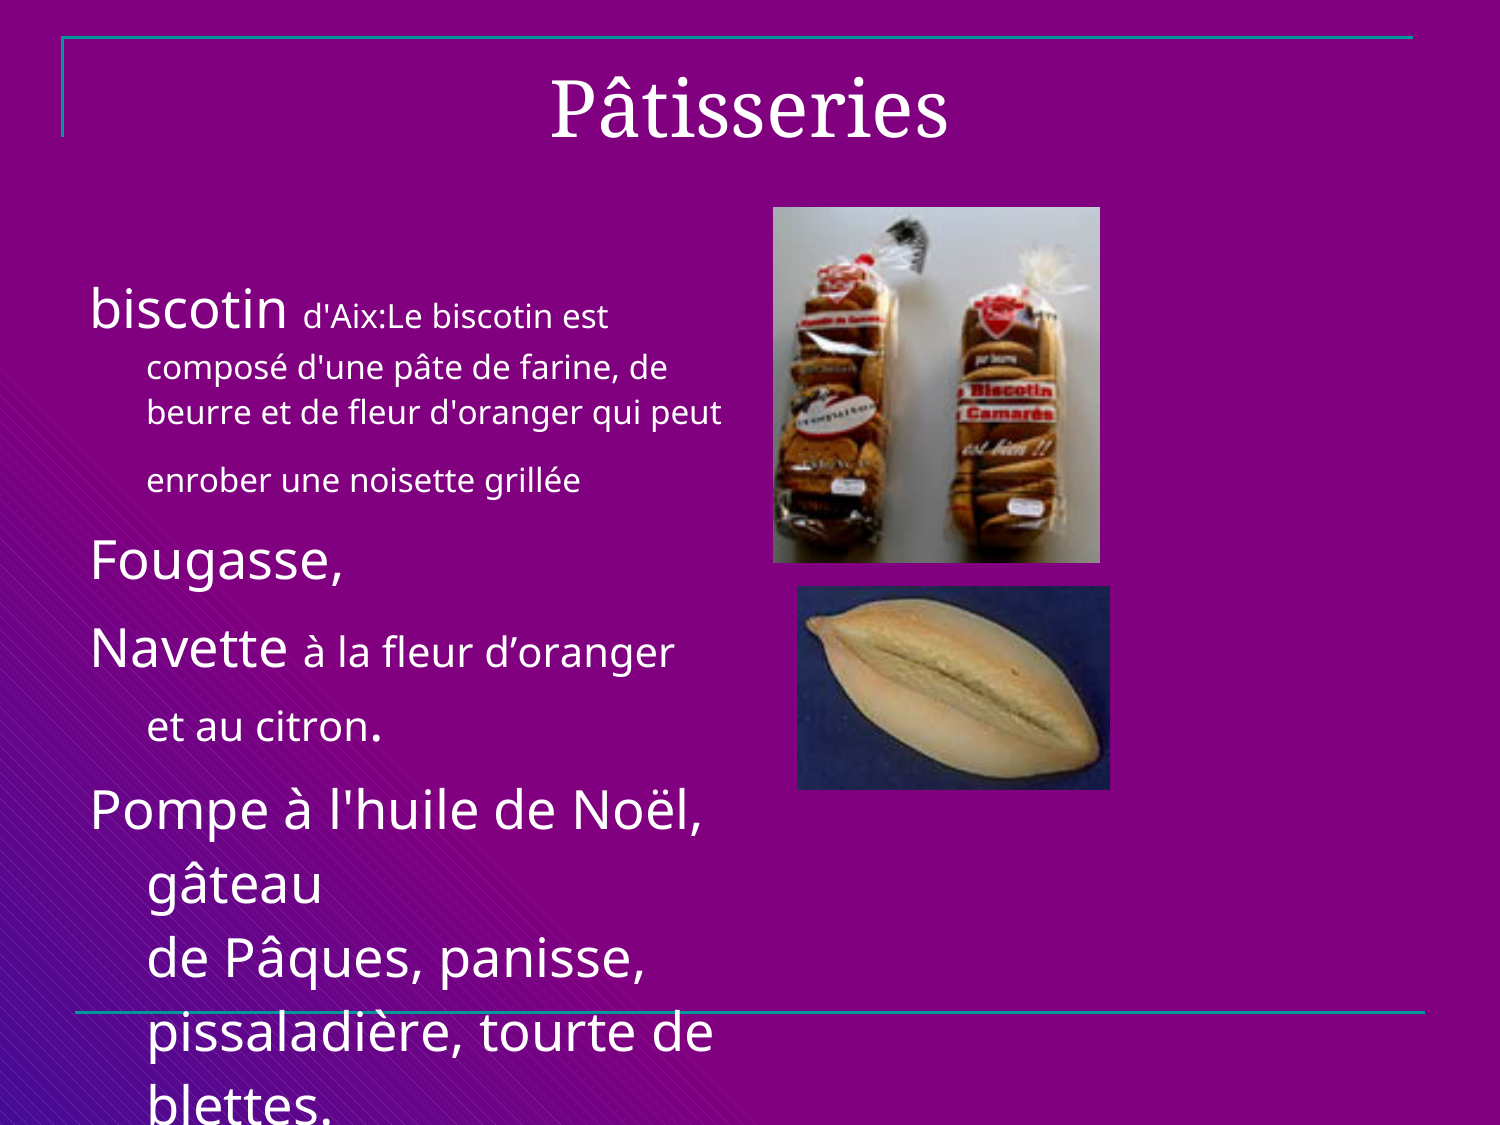

# Pâtisseries
biscotin d'Aix:Le biscotin est composé d'une pâte de farine, de beurre et de fleur d'oranger qui peut enrober une noisette grillée
Fougasse,
Navette à la fleur d’oranger et au citron.
Pompe à l'huile de Noël, gâteau
de Pâques, panisse, pissaladière, tourte de blettes.